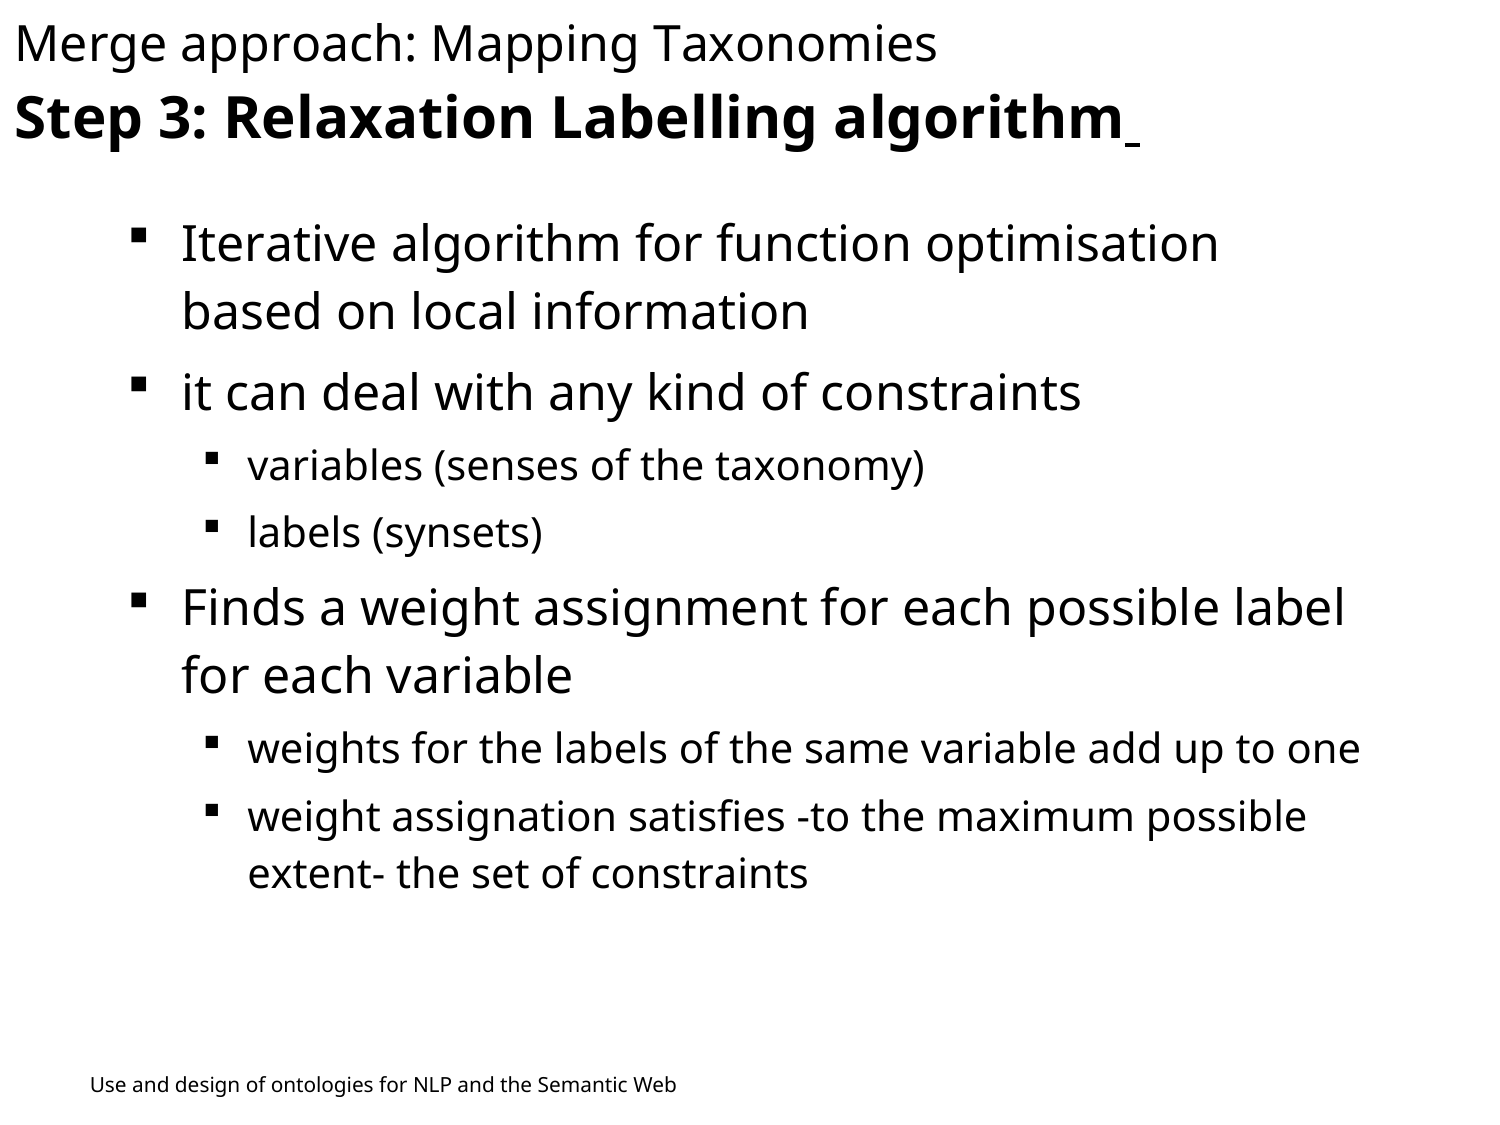

Merge approach: Mapping Taxonomies
Step 3: Relaxation Labelling algorithm
# Iterative algorithm for function optimisation based on local information
it can deal with any kind of constraints
variables (senses of the taxonomy)
labels (synsets)
Finds a weight assignment for each possible label for each variable
weights for the labels of the same variable add up to one
weight assignation satisfies -to the maximum possible extent- the set of constraints